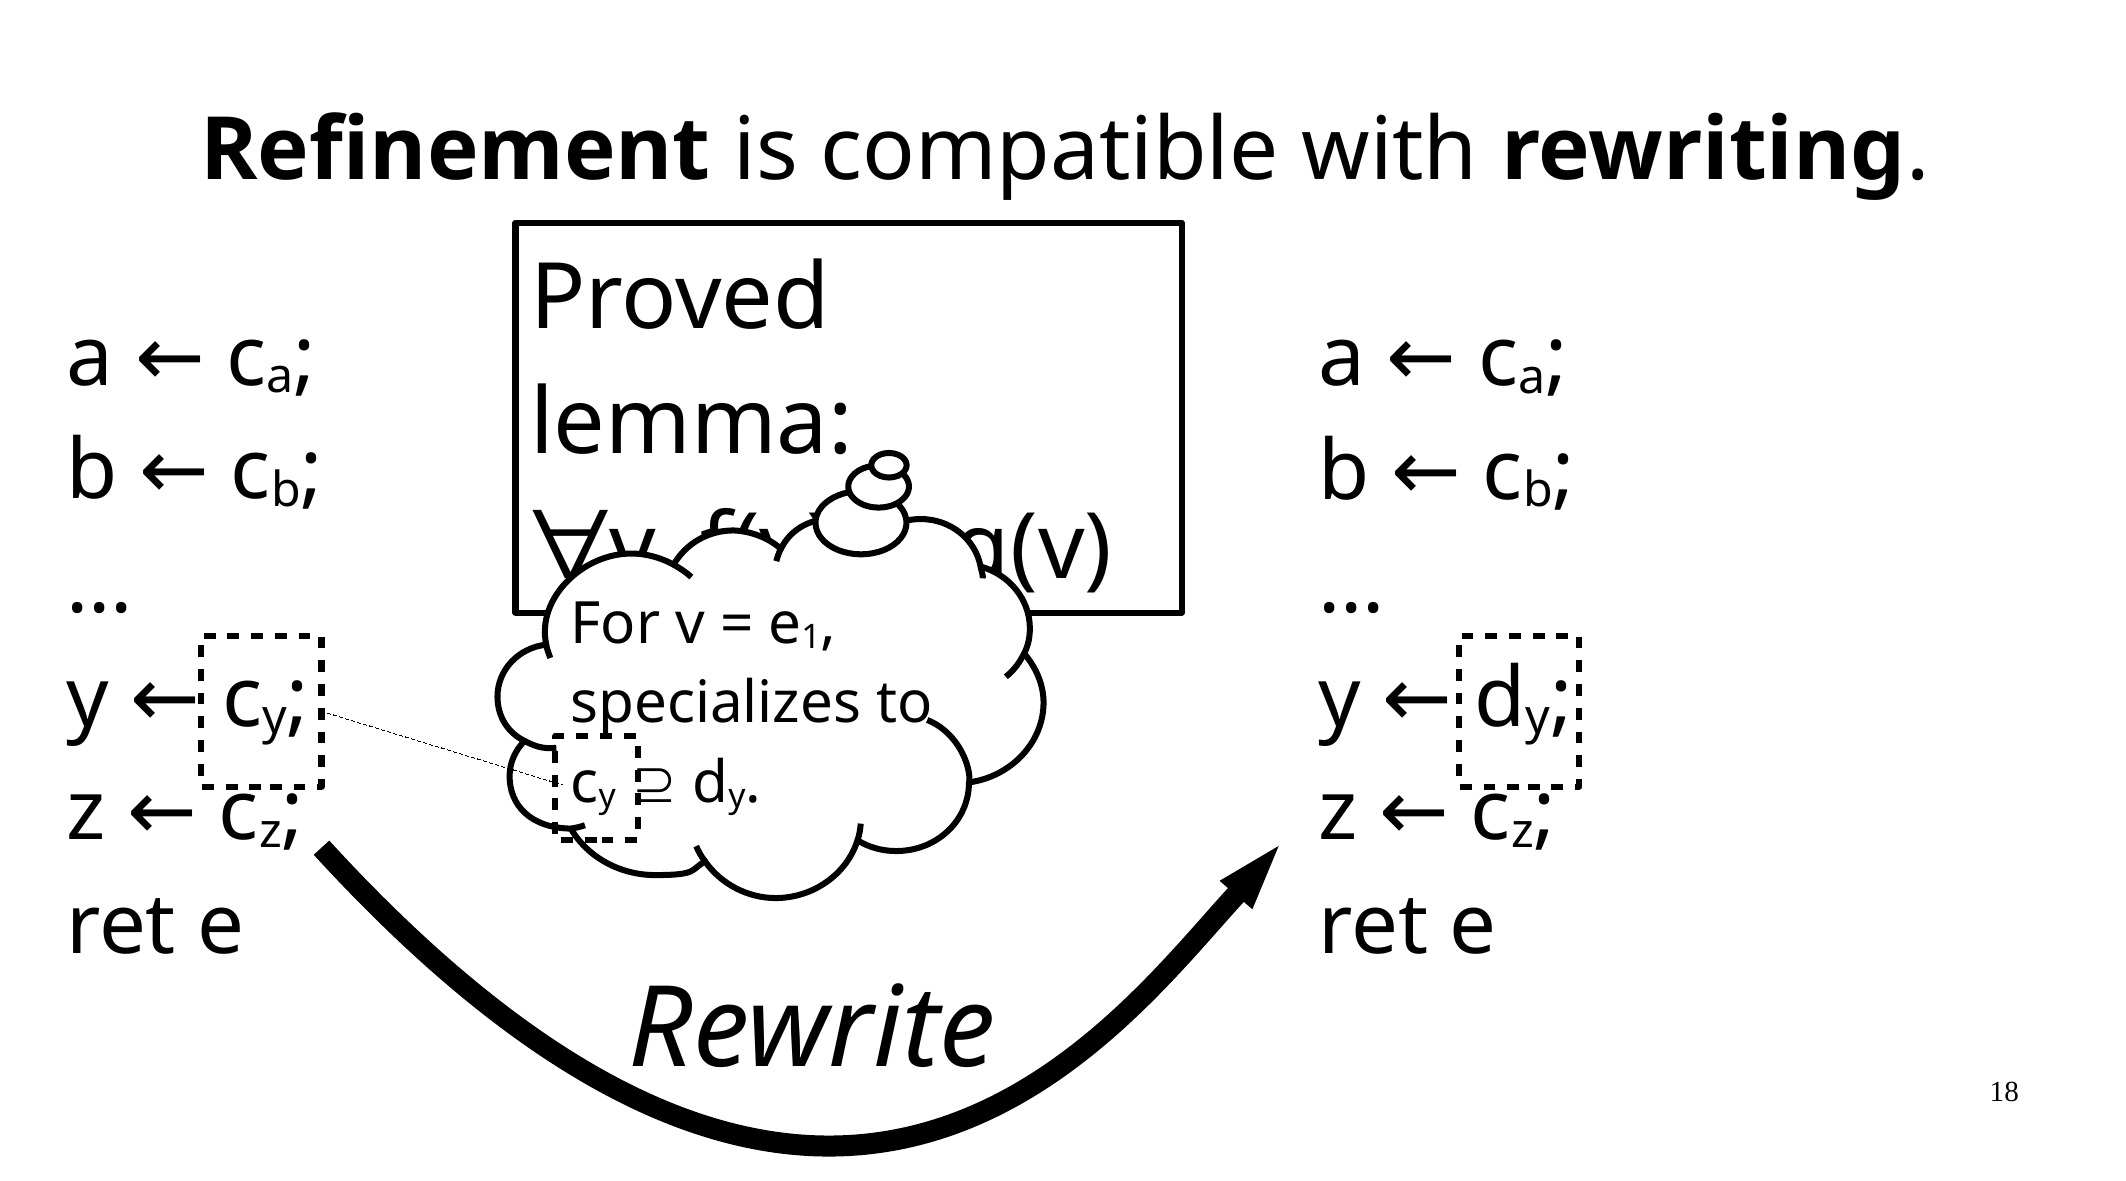

# Refinement is compatible with rewriting.
Proved lemma:
∀v. f(v) ⊇ g(v)
a ← ca;
b ← cb;
...
y ← cy;
z ← cz;
ret e
a ← ca;
b ← cb;
...
y ← dy;
z ← cz;
ret e
Rewrite
For v = e1,
specializes to
cy ⊇ dy.
18